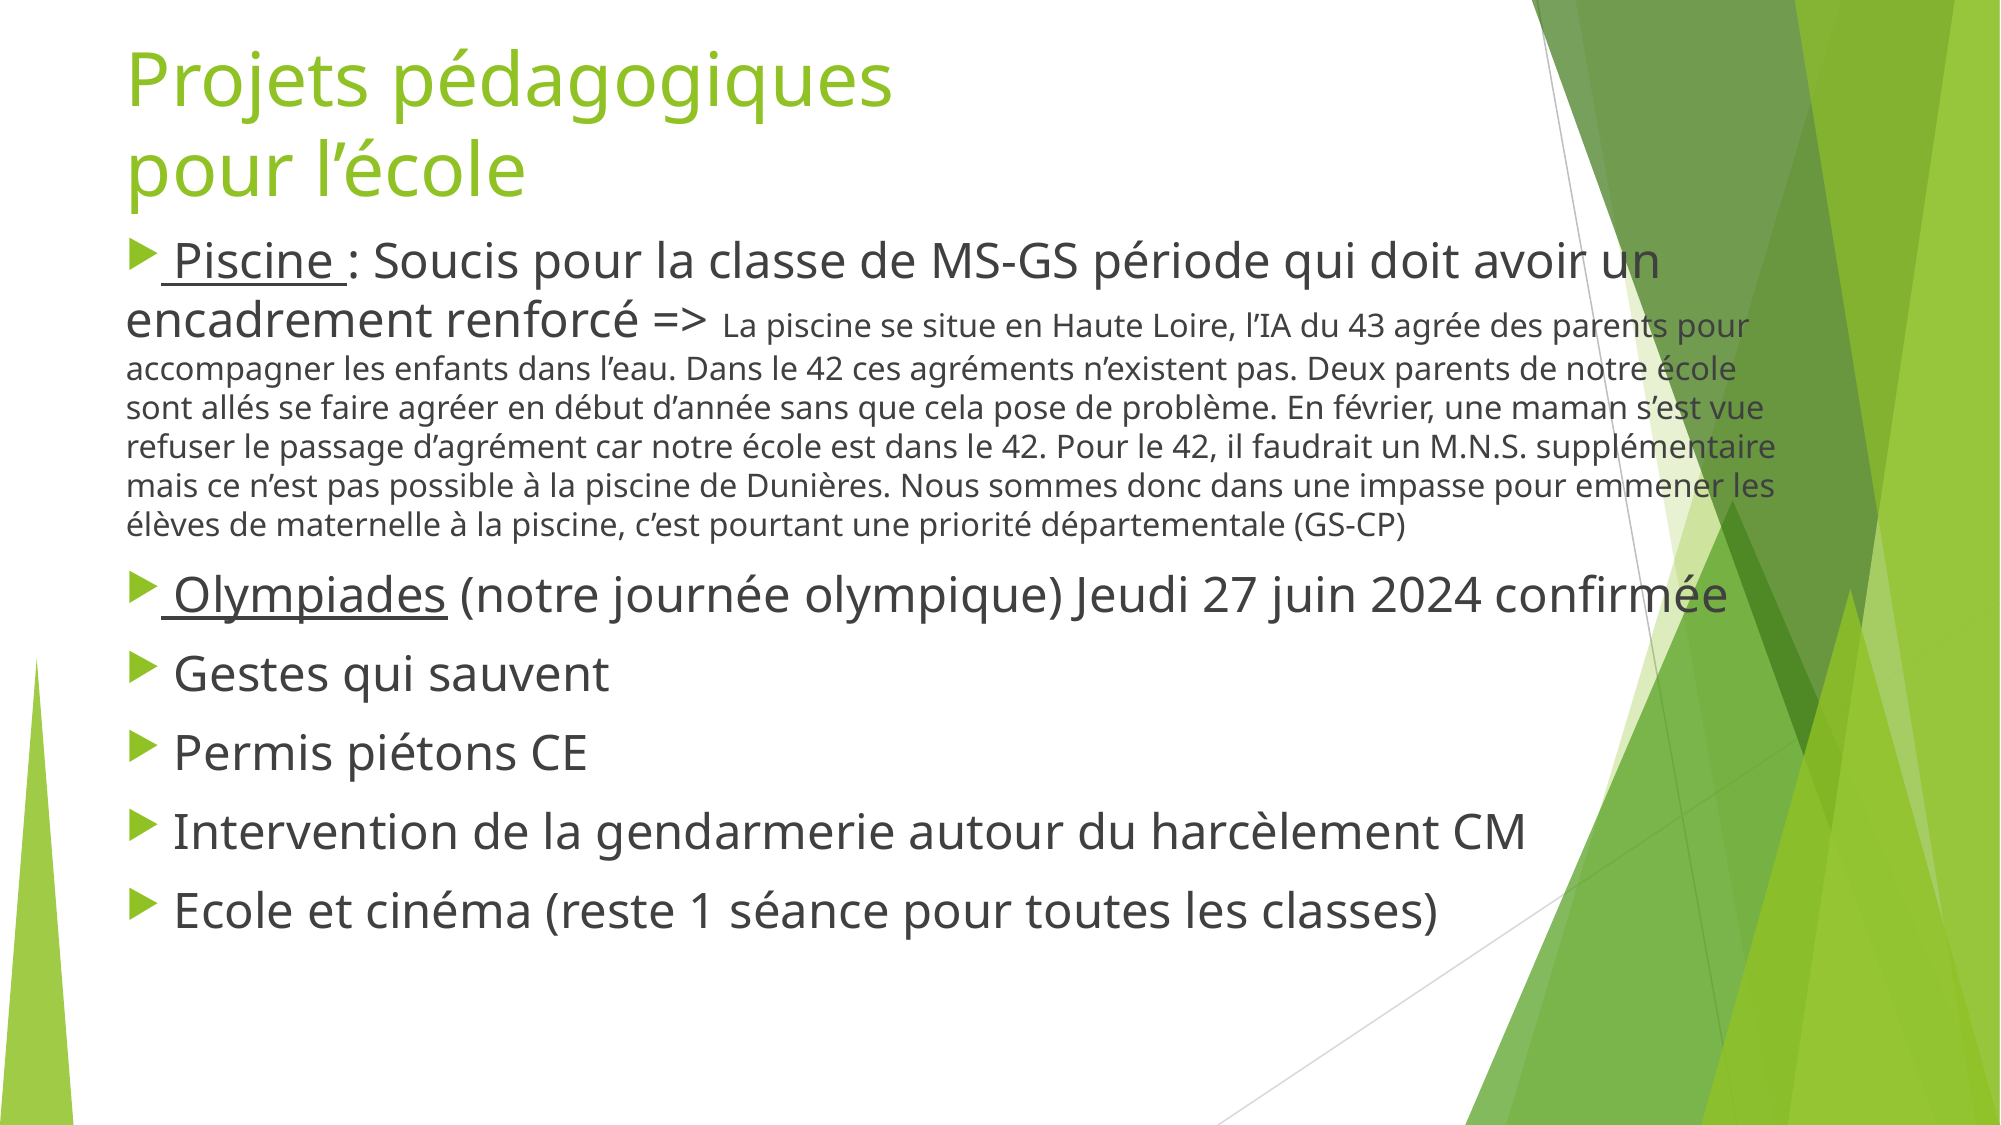

# Projets pédagogiques pour l’école
 Piscine : Soucis pour la classe de MS-GS période qui doit avoir un encadrement renforcé => La piscine se situe en Haute Loire, l’IA du 43 agrée des parents pour accompagner les enfants dans l’eau. Dans le 42 ces agréments n’existent pas. Deux parents de notre école sont allés se faire agréer en début d’année sans que cela pose de problème. En février, une maman s’est vue refuser le passage d’agrément car notre école est dans le 42. Pour le 42, il faudrait un M.N.S. supplémentaire mais ce n’est pas possible à la piscine de Dunières. Nous sommes donc dans une impasse pour emmener les élèves de maternelle à la piscine, c’est pourtant une priorité départementale (GS-CP)
 Olympiades (notre journée olympique) Jeudi 27 juin 2024 confirmée
 Gestes qui sauvent
 Permis piétons CE
 Intervention de la gendarmerie autour du harcèlement CM
 Ecole et cinéma (reste 1 séance pour toutes les classes)